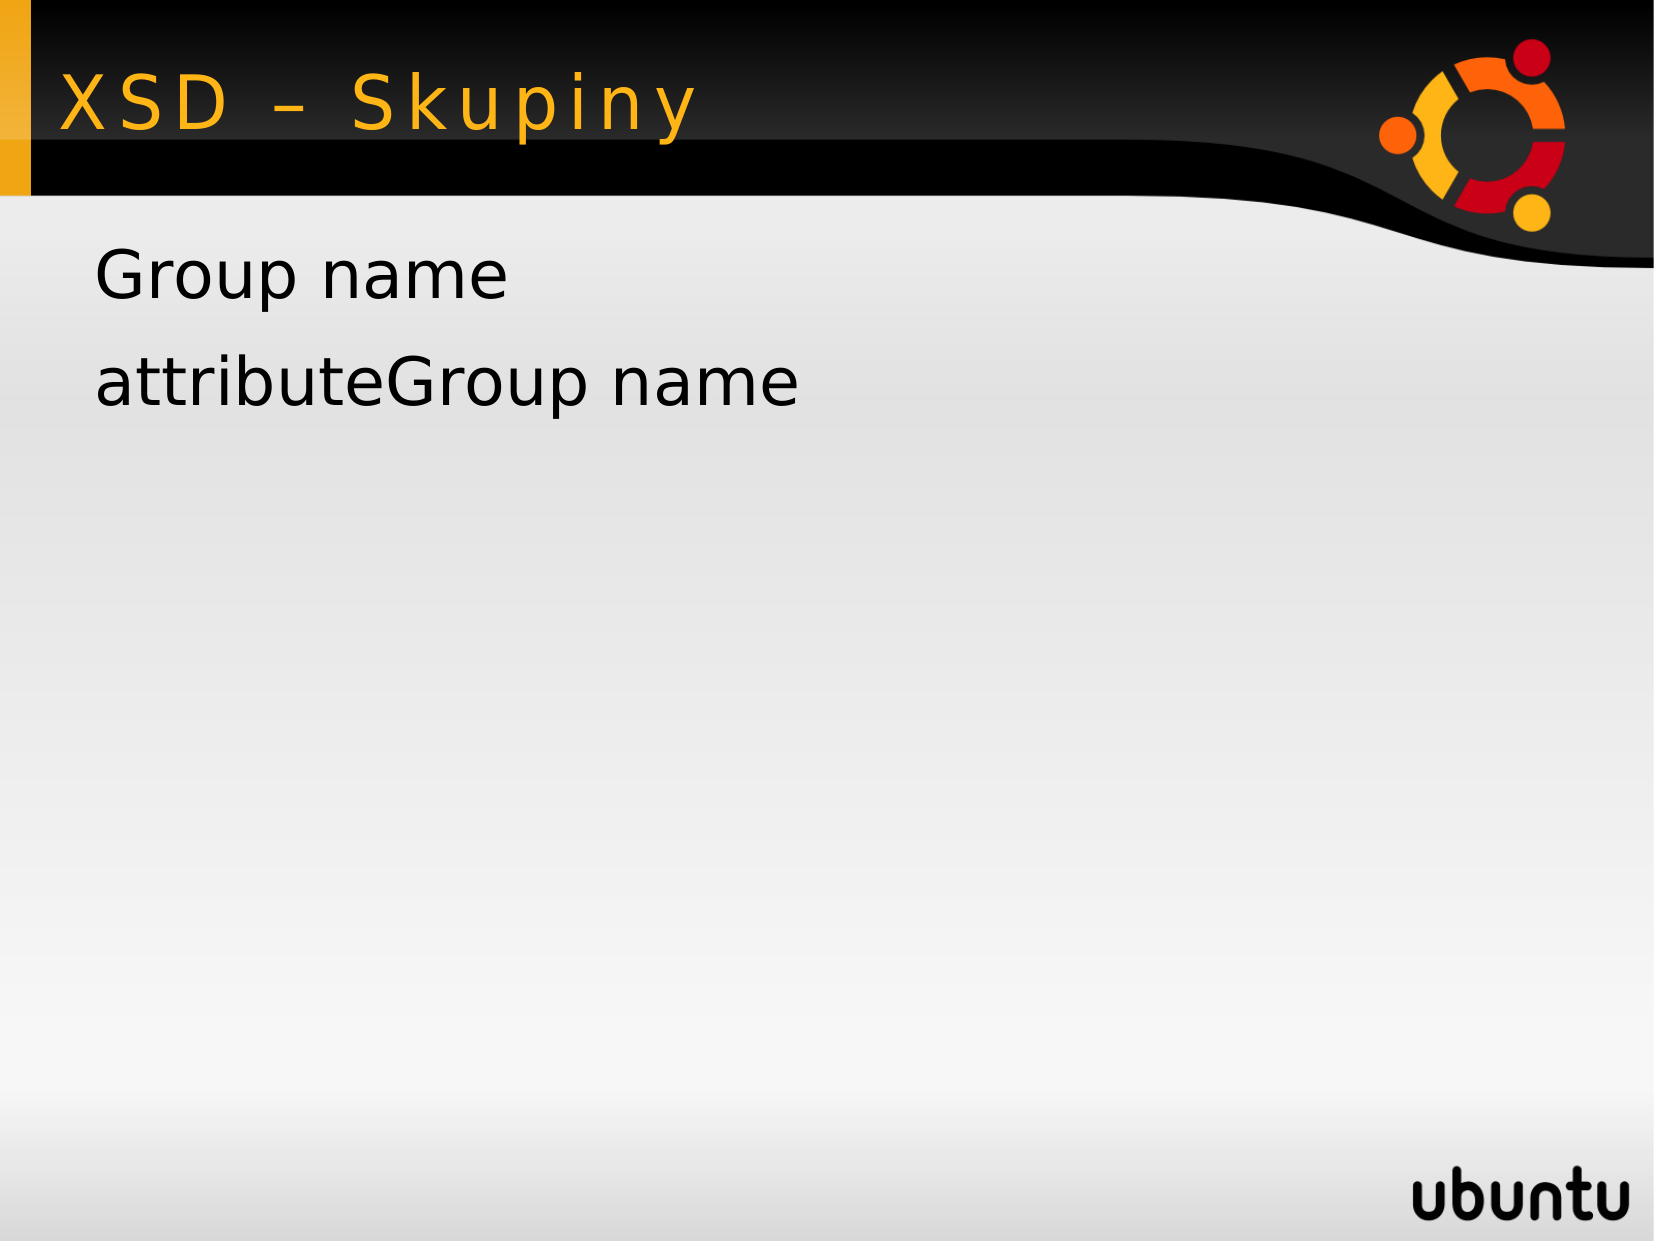

# XSD – Skupiny
Group name
attributeGroup name